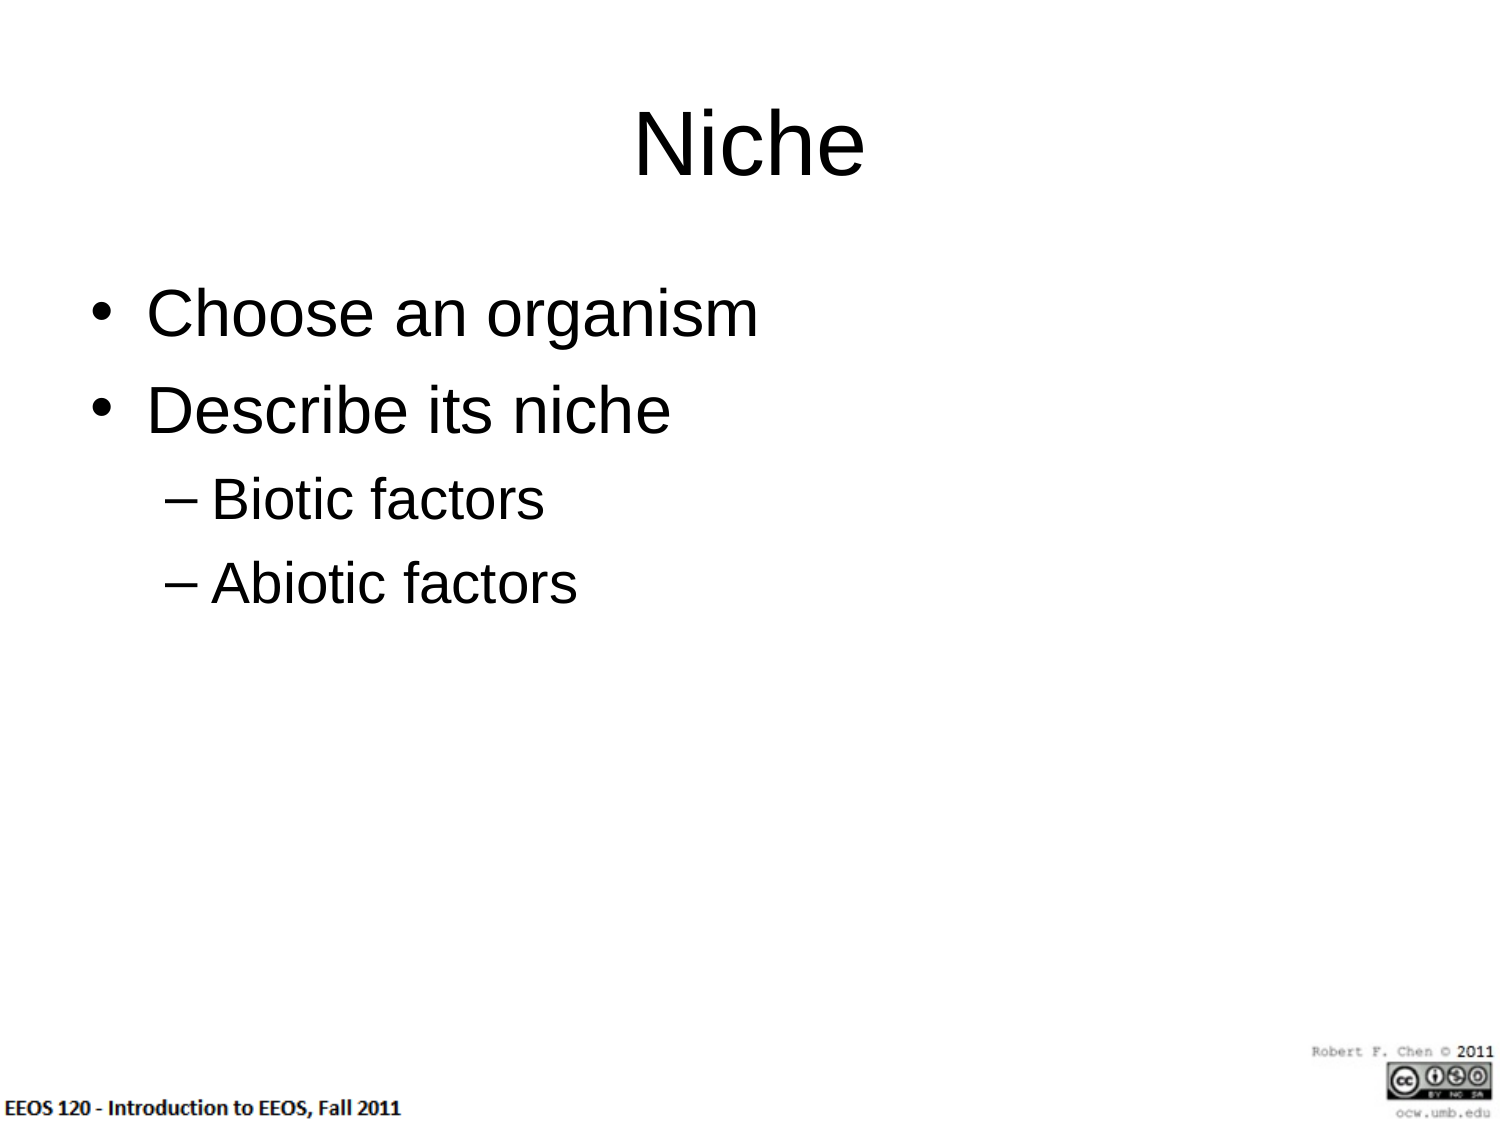

# Niche
Choose an organism
Describe its niche
Biotic factors
Abiotic factors